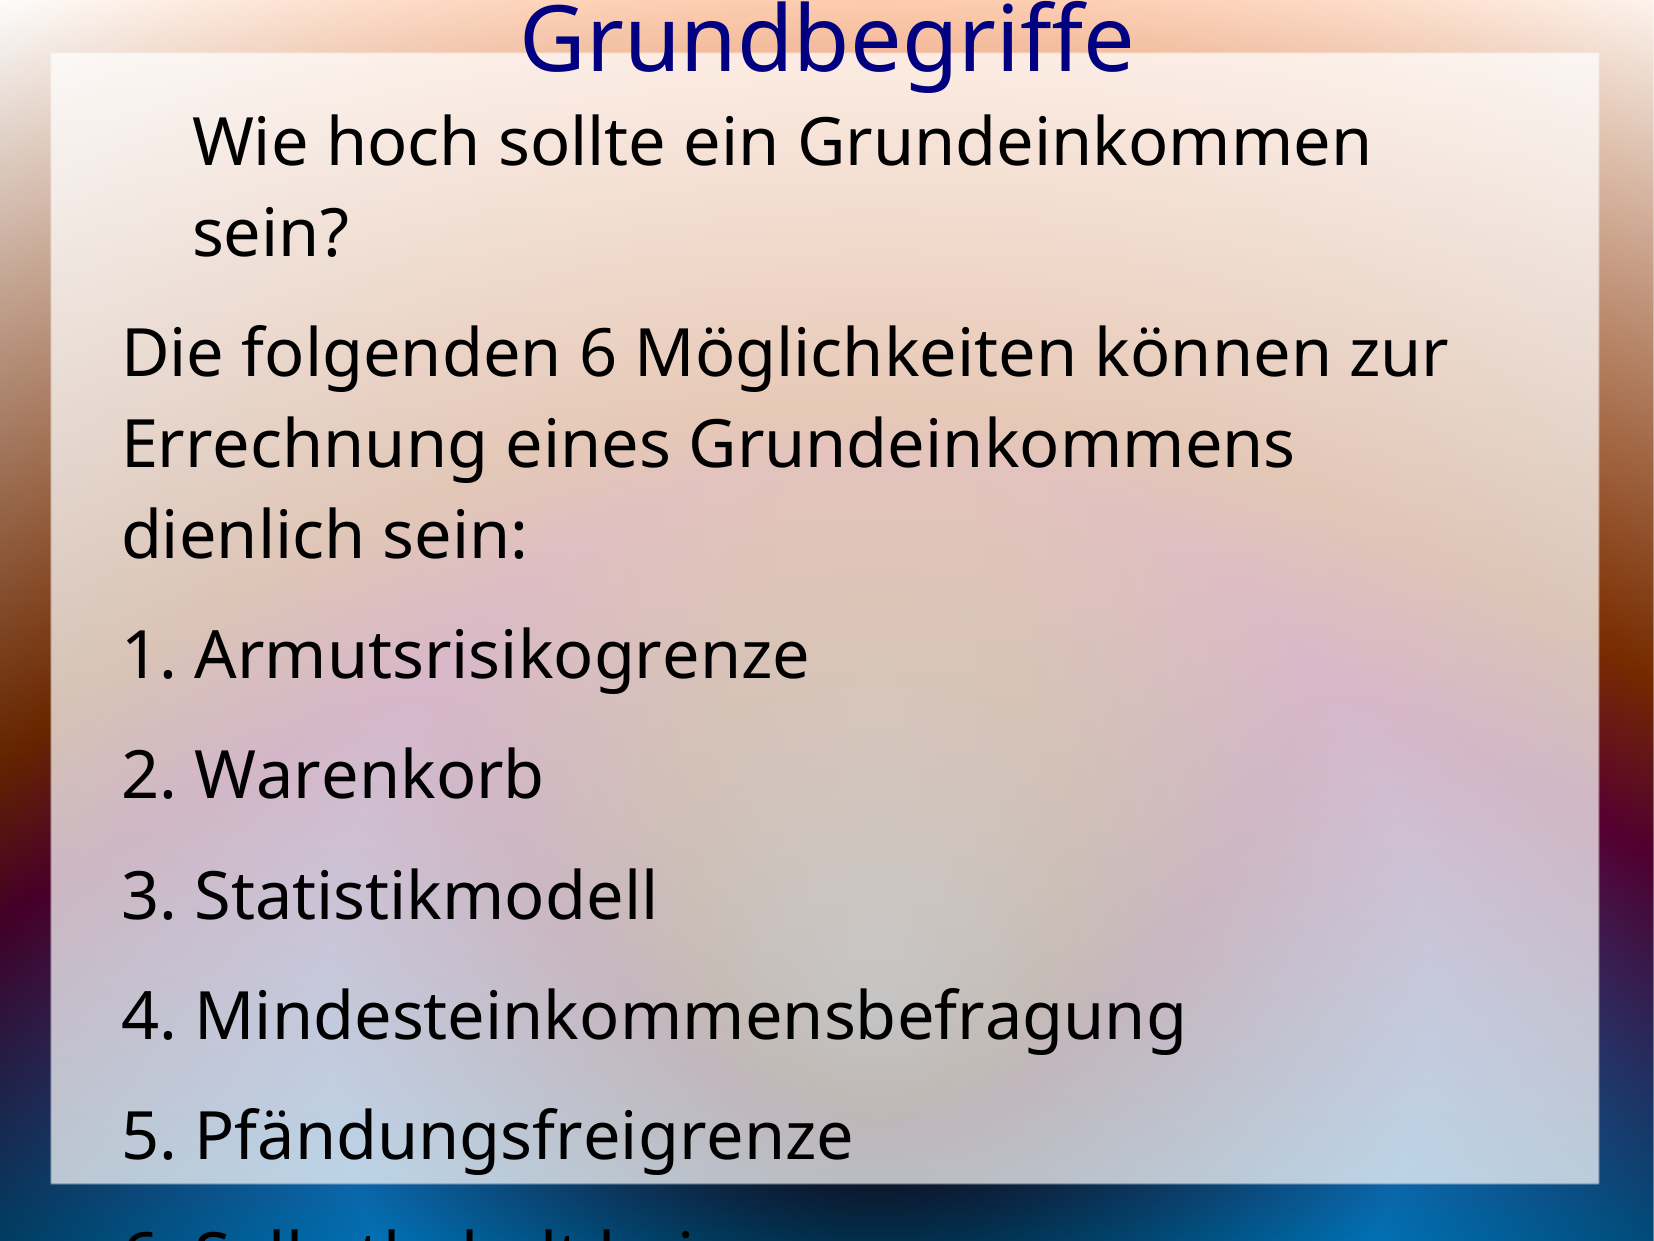

# Grundbegriffe
Wie hoch sollte ein Grundeinkommen sein?
Die folgenden 6 Möglichkeiten können zur Errechnung eines Grundeinkommens dienlich sein:
1. Armutsrisikogrenze
2. Warenkorb
3. Statistikmodell
4. Mindesteinkommensbefragung
5. Pfändungsfreigrenze
6. Selbstbehalt bei Unterhaltsverpflichtungen